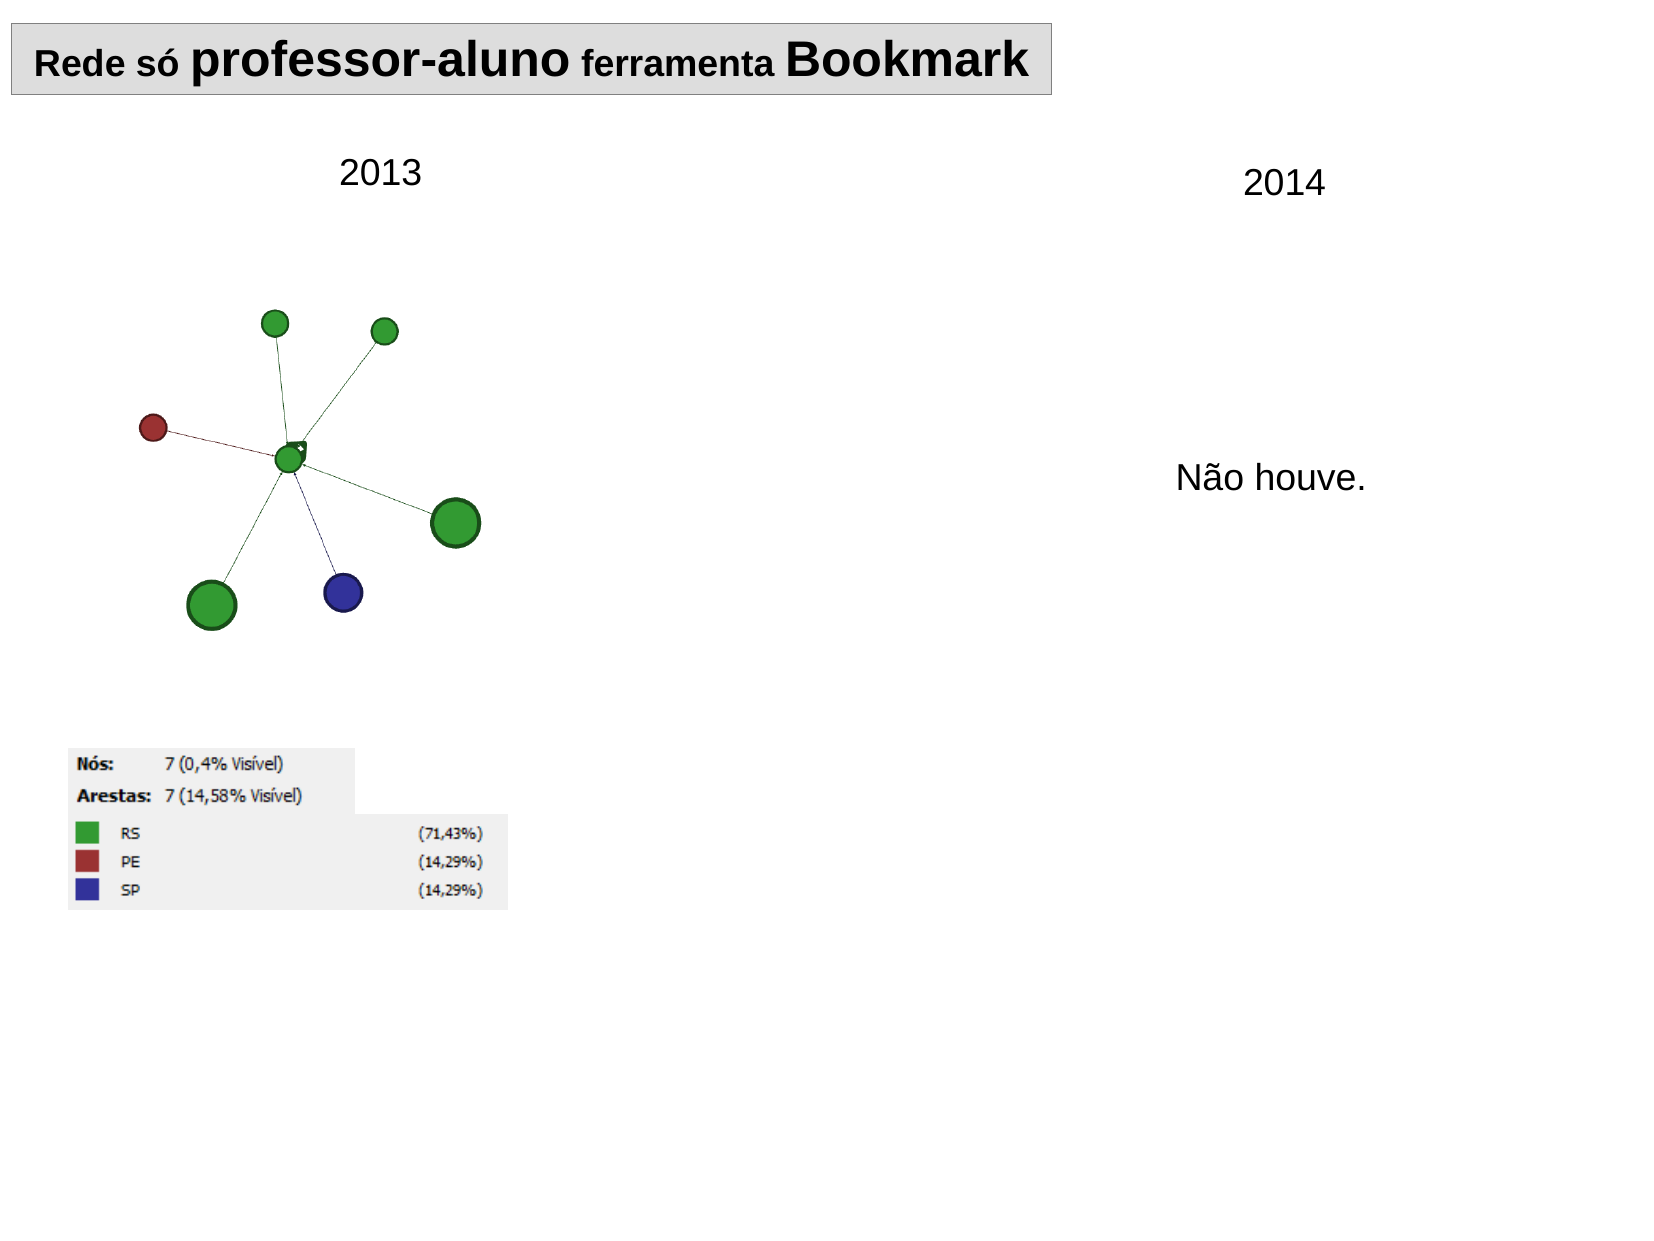

Rede só professor-aluno ferramenta Bookmark
2013
2014
Não houve.